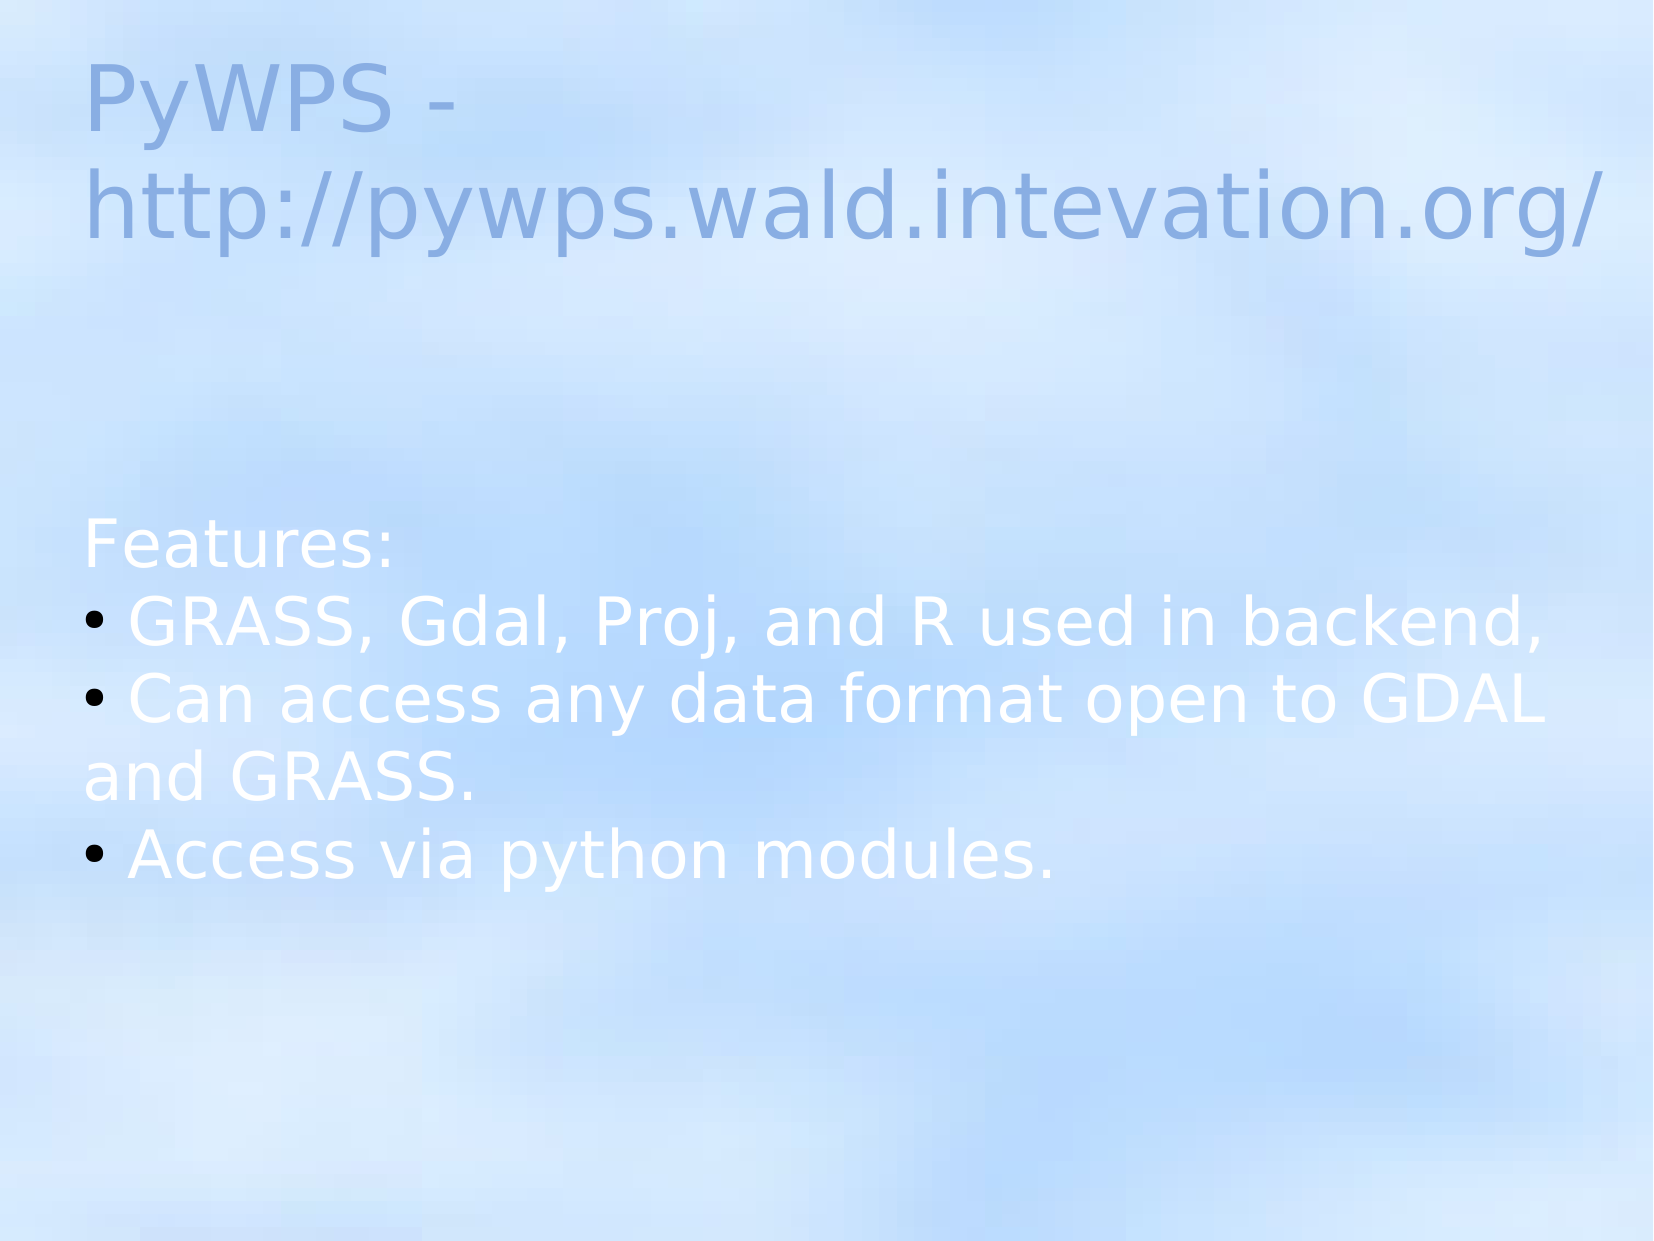

# PyWPS - http://pywps.wald.intevation.org/
Features:
 GRASS, Gdal, Proj, and R used in backend,
 Can access any data format open to GDAL and GRASS.
 Access via python modules.